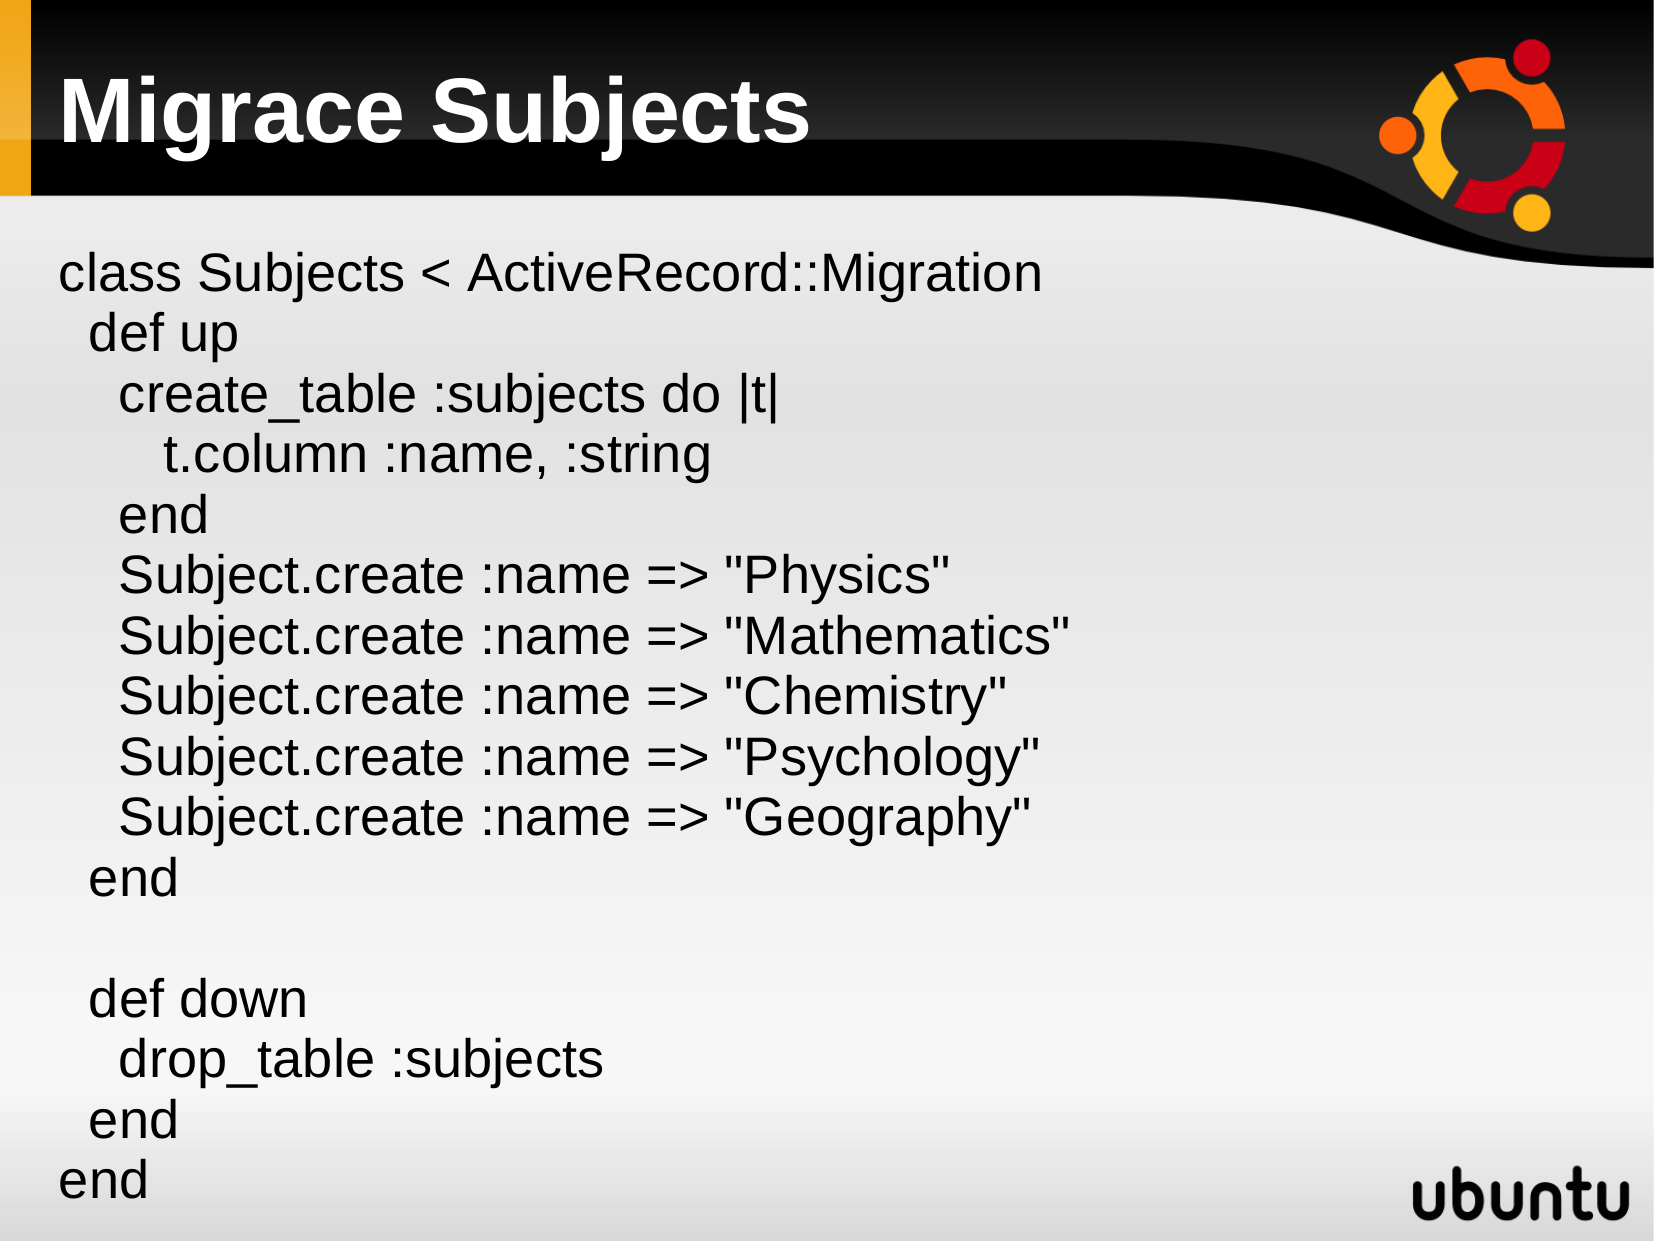

# Migrace Subjects
class Subjects < ActiveRecord::Migration
 def up
 create_table :subjects do |t|
 t.column :name, :string
 end
 Subject.create :name => "Physics"
 Subject.create :name => "Mathematics"
 Subject.create :name => "Chemistry"
 Subject.create :name => "Psychology"
 Subject.create :name => "Geography"
 end
 def down
 drop_table :subjects
 end
end